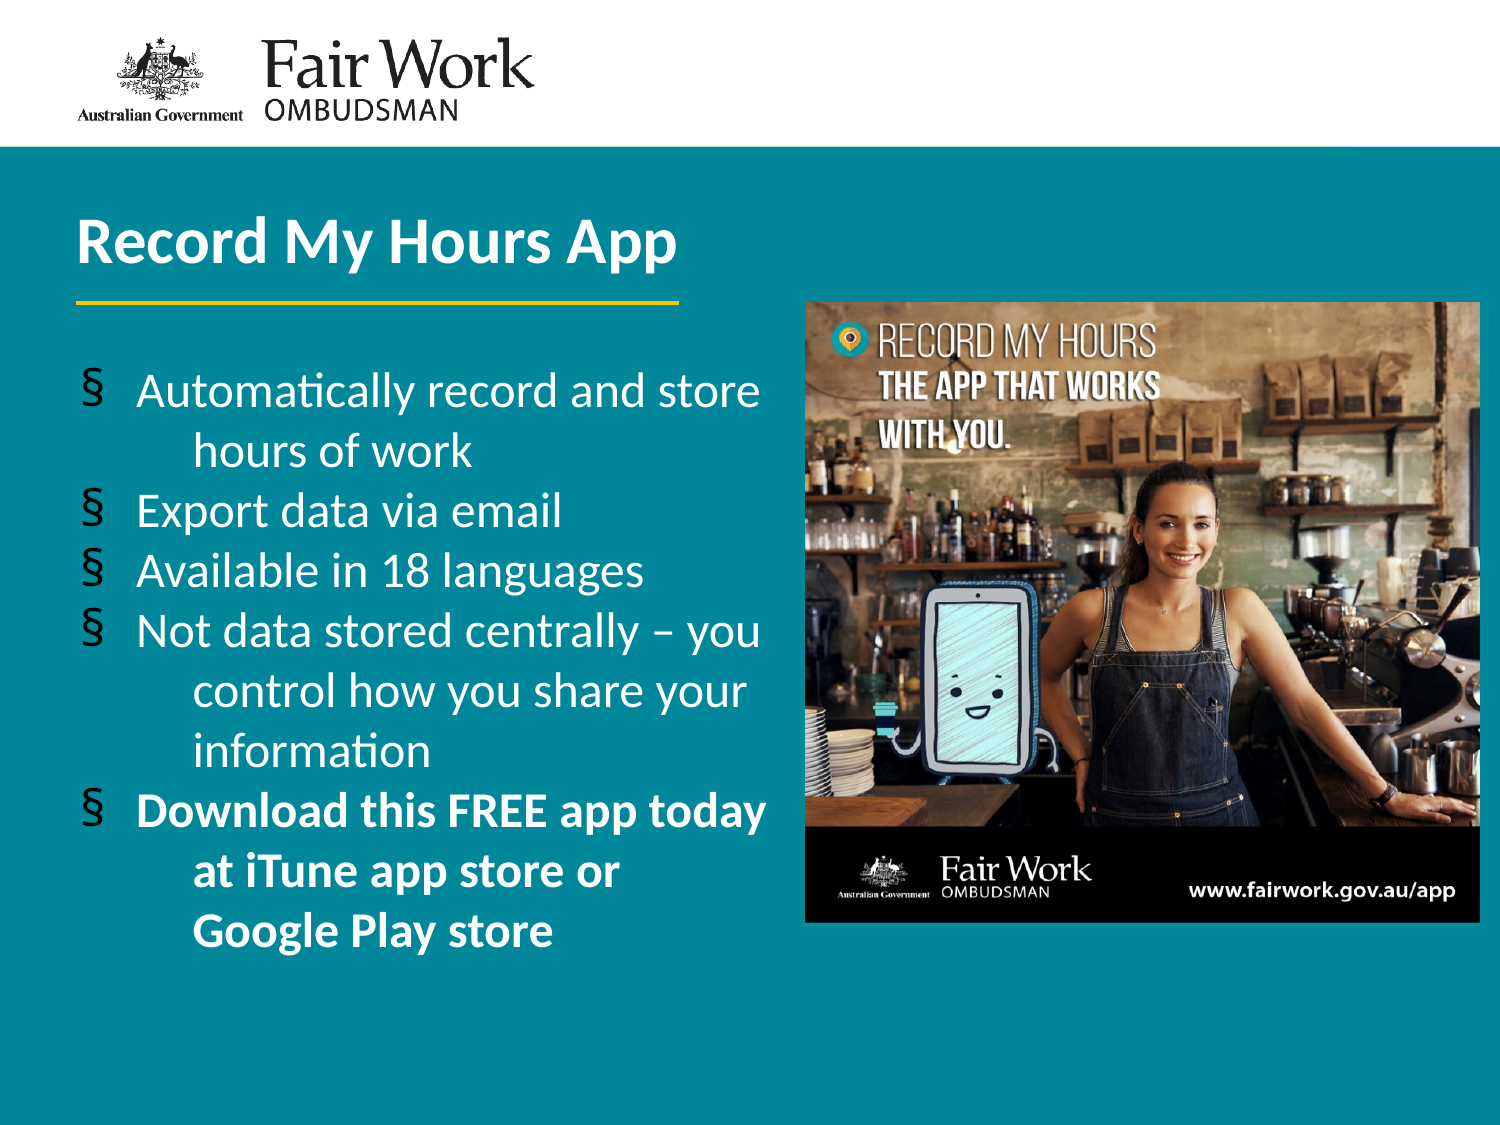

Record My Hours App
Automatically record and store hours of work
Export data via email
Available in 18 languages
Not data stored centrally – you control how you share your information
Download this FREE app today at iTune app store or Google Play store